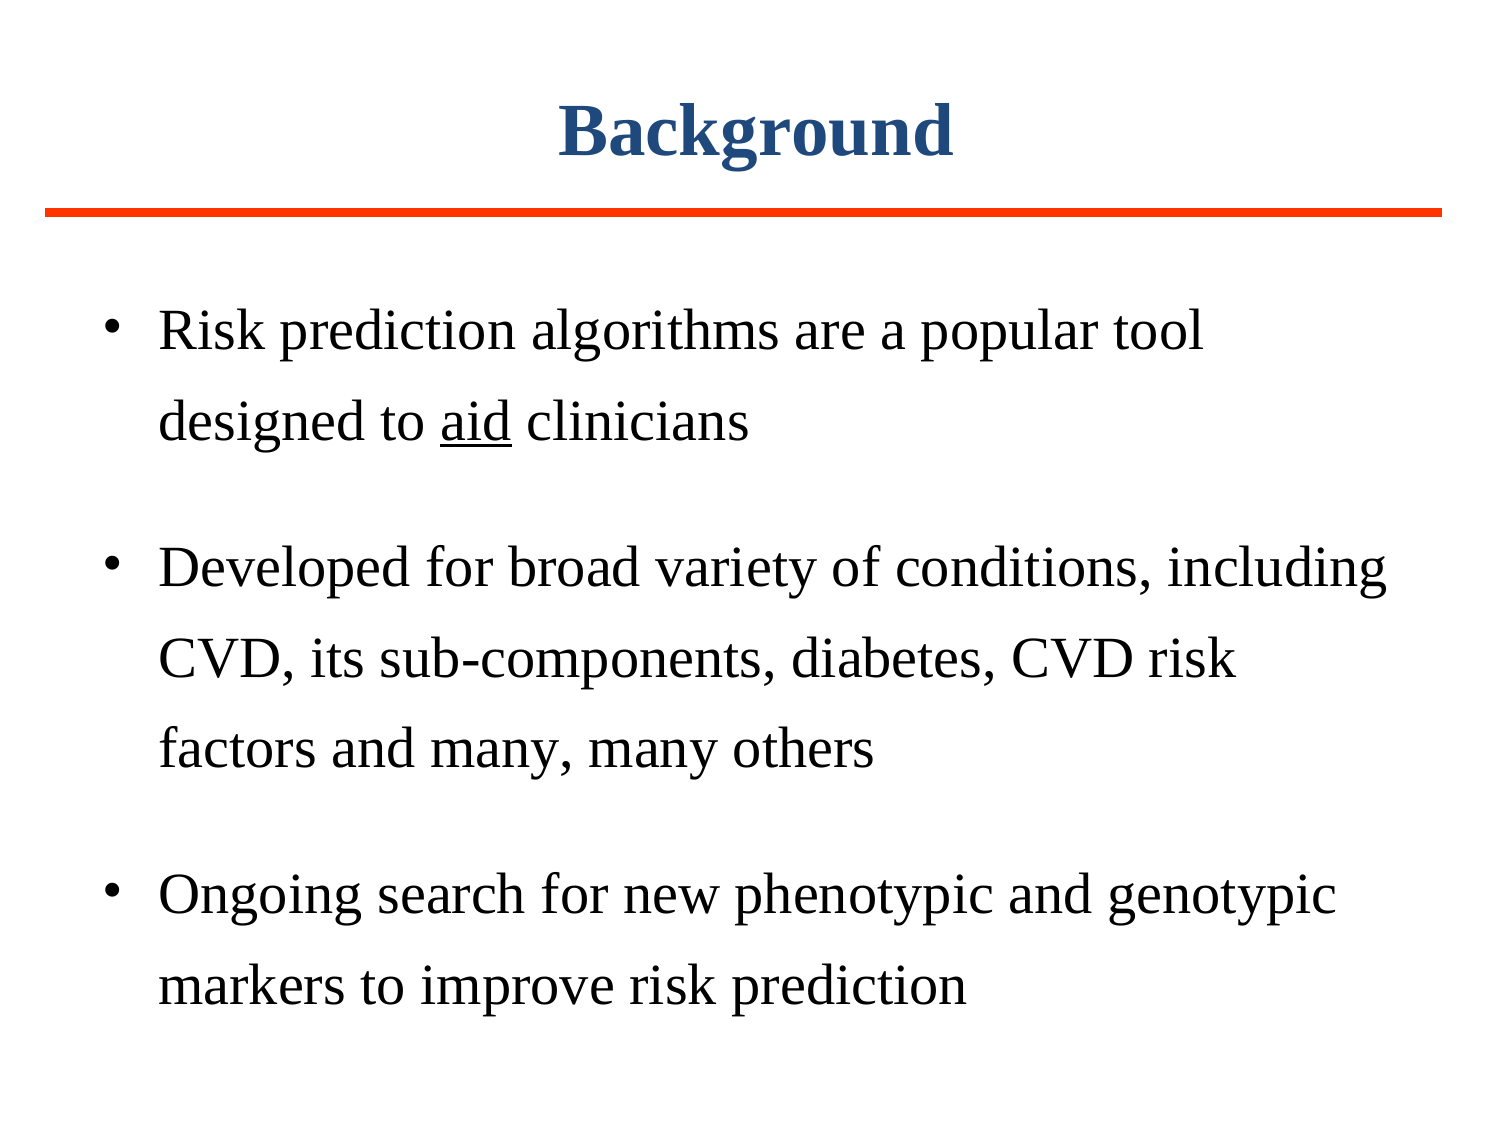

Background
Risk prediction algorithms are a popular tool designed to aid clinicians
Developed for broad variety of conditions, including CVD, its sub-components, diabetes, CVD risk factors and many, many others
Ongoing search for new phenotypic and genotypic markers to improve risk prediction